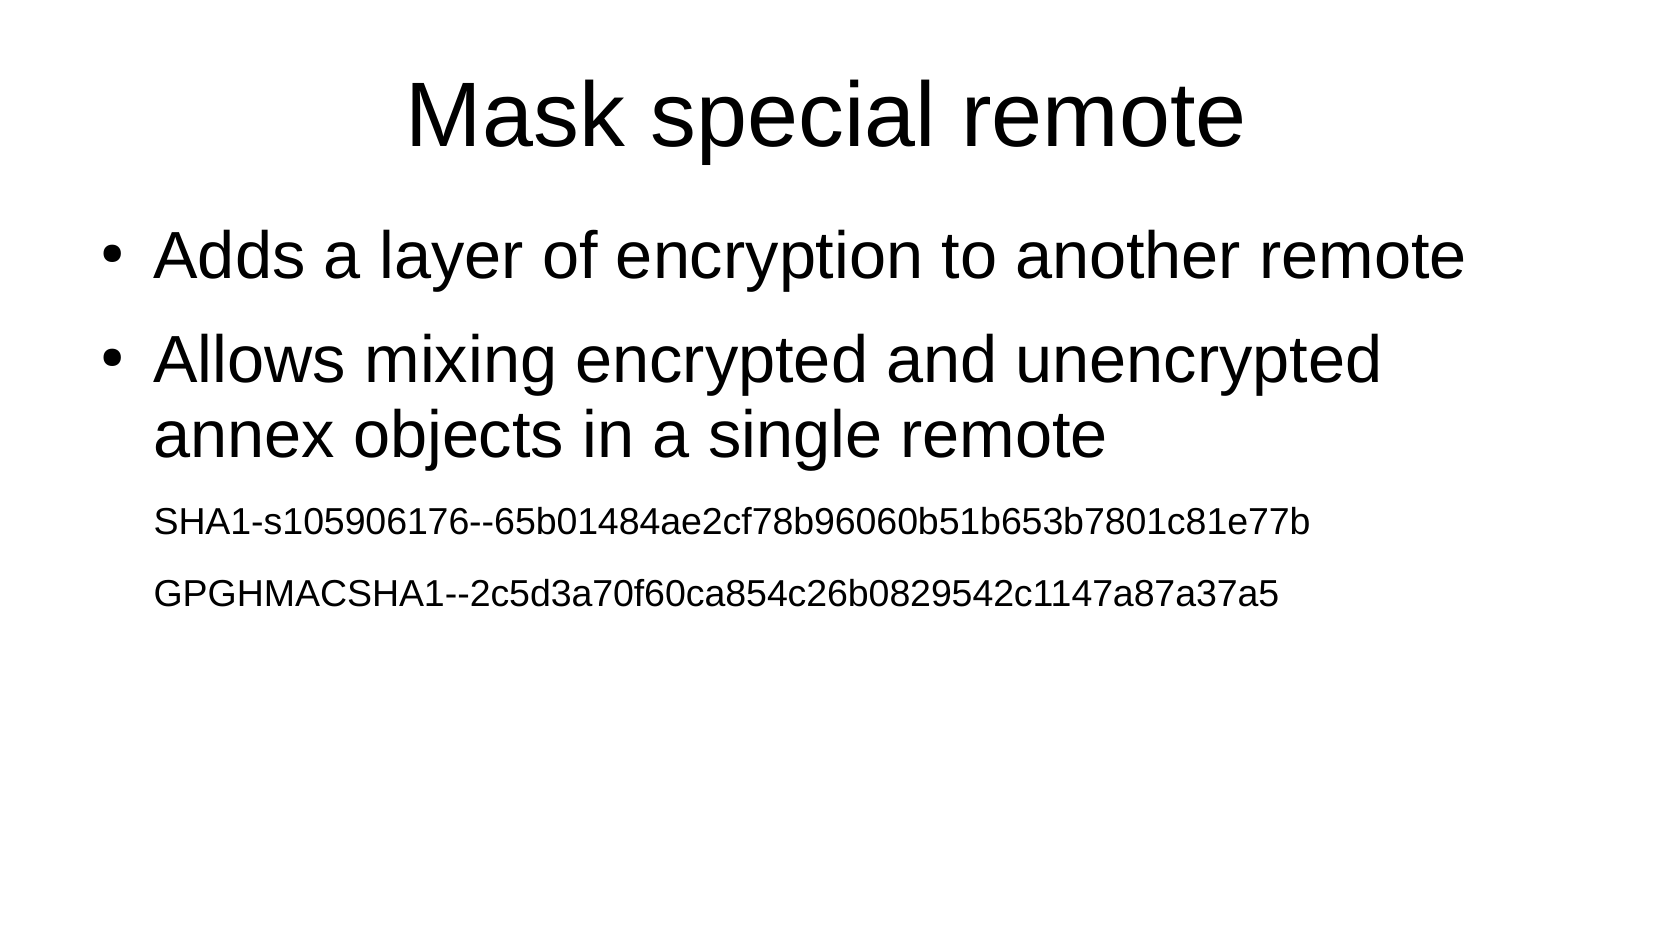

# Mask special remote
Adds a layer of encryption to another remote
Allows mixing encrypted and unencrypted annex objects in a single remote
SHA1-s105906176--65b01484ae2cf78b96060b51b653b7801c81e77b
GPGHMACSHA1--2c5d3a70f60ca854c26b0829542c1147a87a37a5